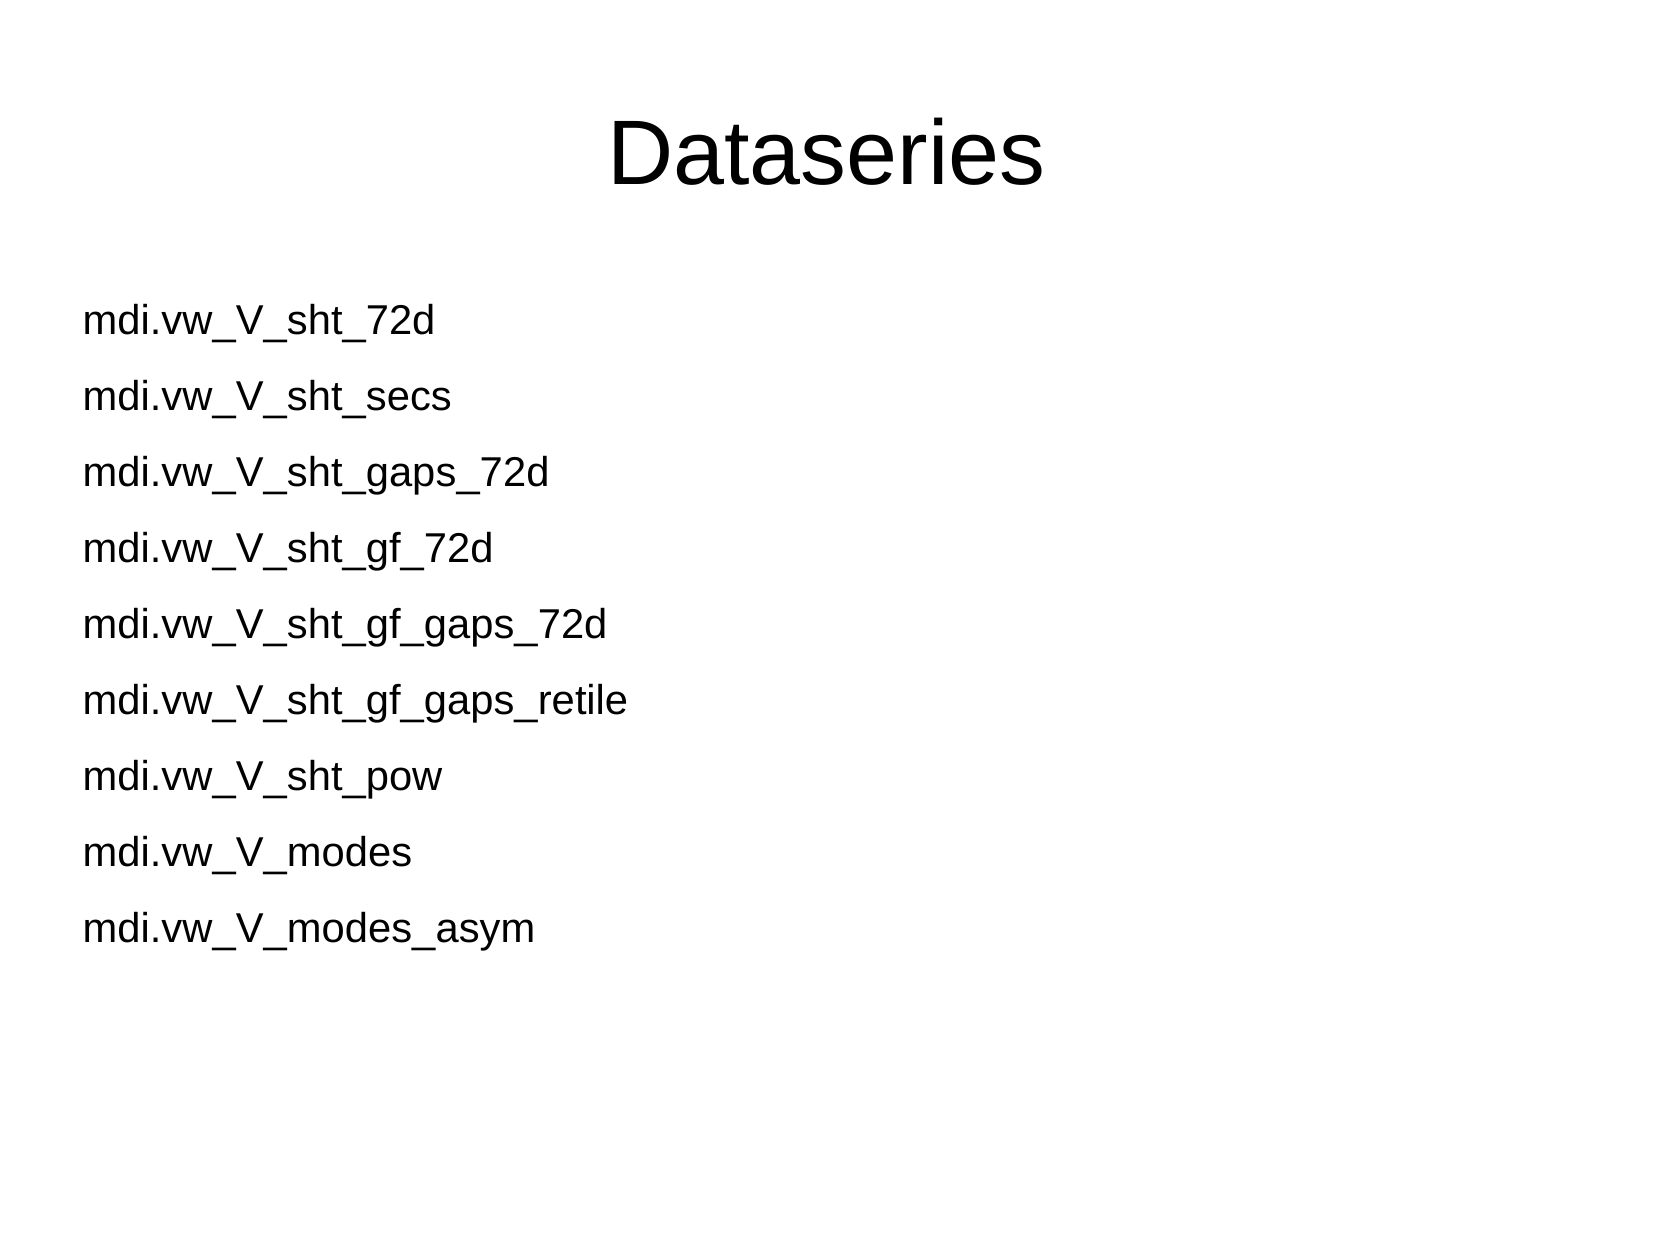

# Dataseries
mdi.vw_V_sht_72d
mdi.vw_V_sht_secs
mdi.vw_V_sht_gaps_72d
mdi.vw_V_sht_gf_72d
mdi.vw_V_sht_gf_gaps_72d
mdi.vw_V_sht_gf_gaps_retile
mdi.vw_V_sht_pow
mdi.vw_V_modes
mdi.vw_V_modes_asym